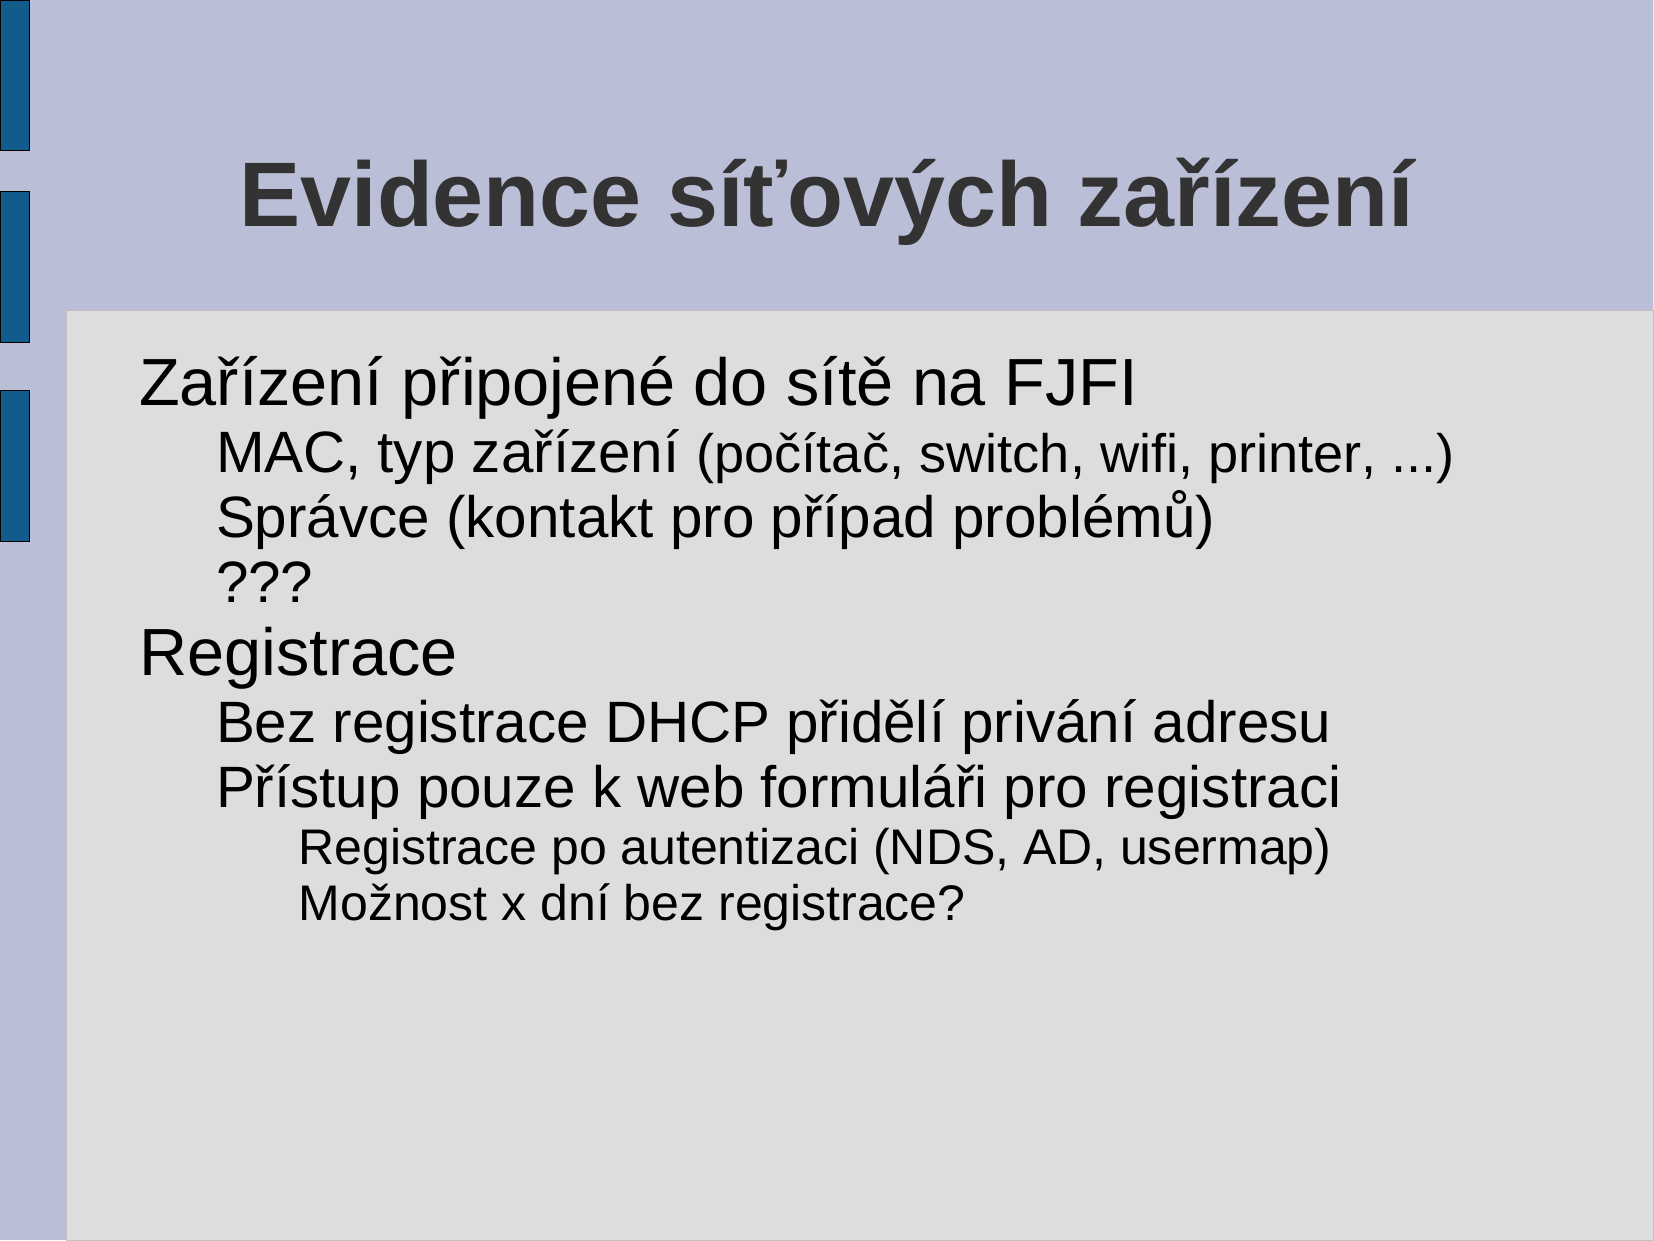

# Evidence síťových zařízení
Zařízení připojené do sítě na FJFI
MAC, typ zařízení (počítač, switch, wifi, printer, ...)
Správce (kontakt pro případ problémů)
???
Registrace
Bez registrace DHCP přidělí privání adresu
Přístup pouze k web formuláři pro registraci
Registrace po autentizaci (NDS, AD, usermap)
Možnost x dní bez registrace?